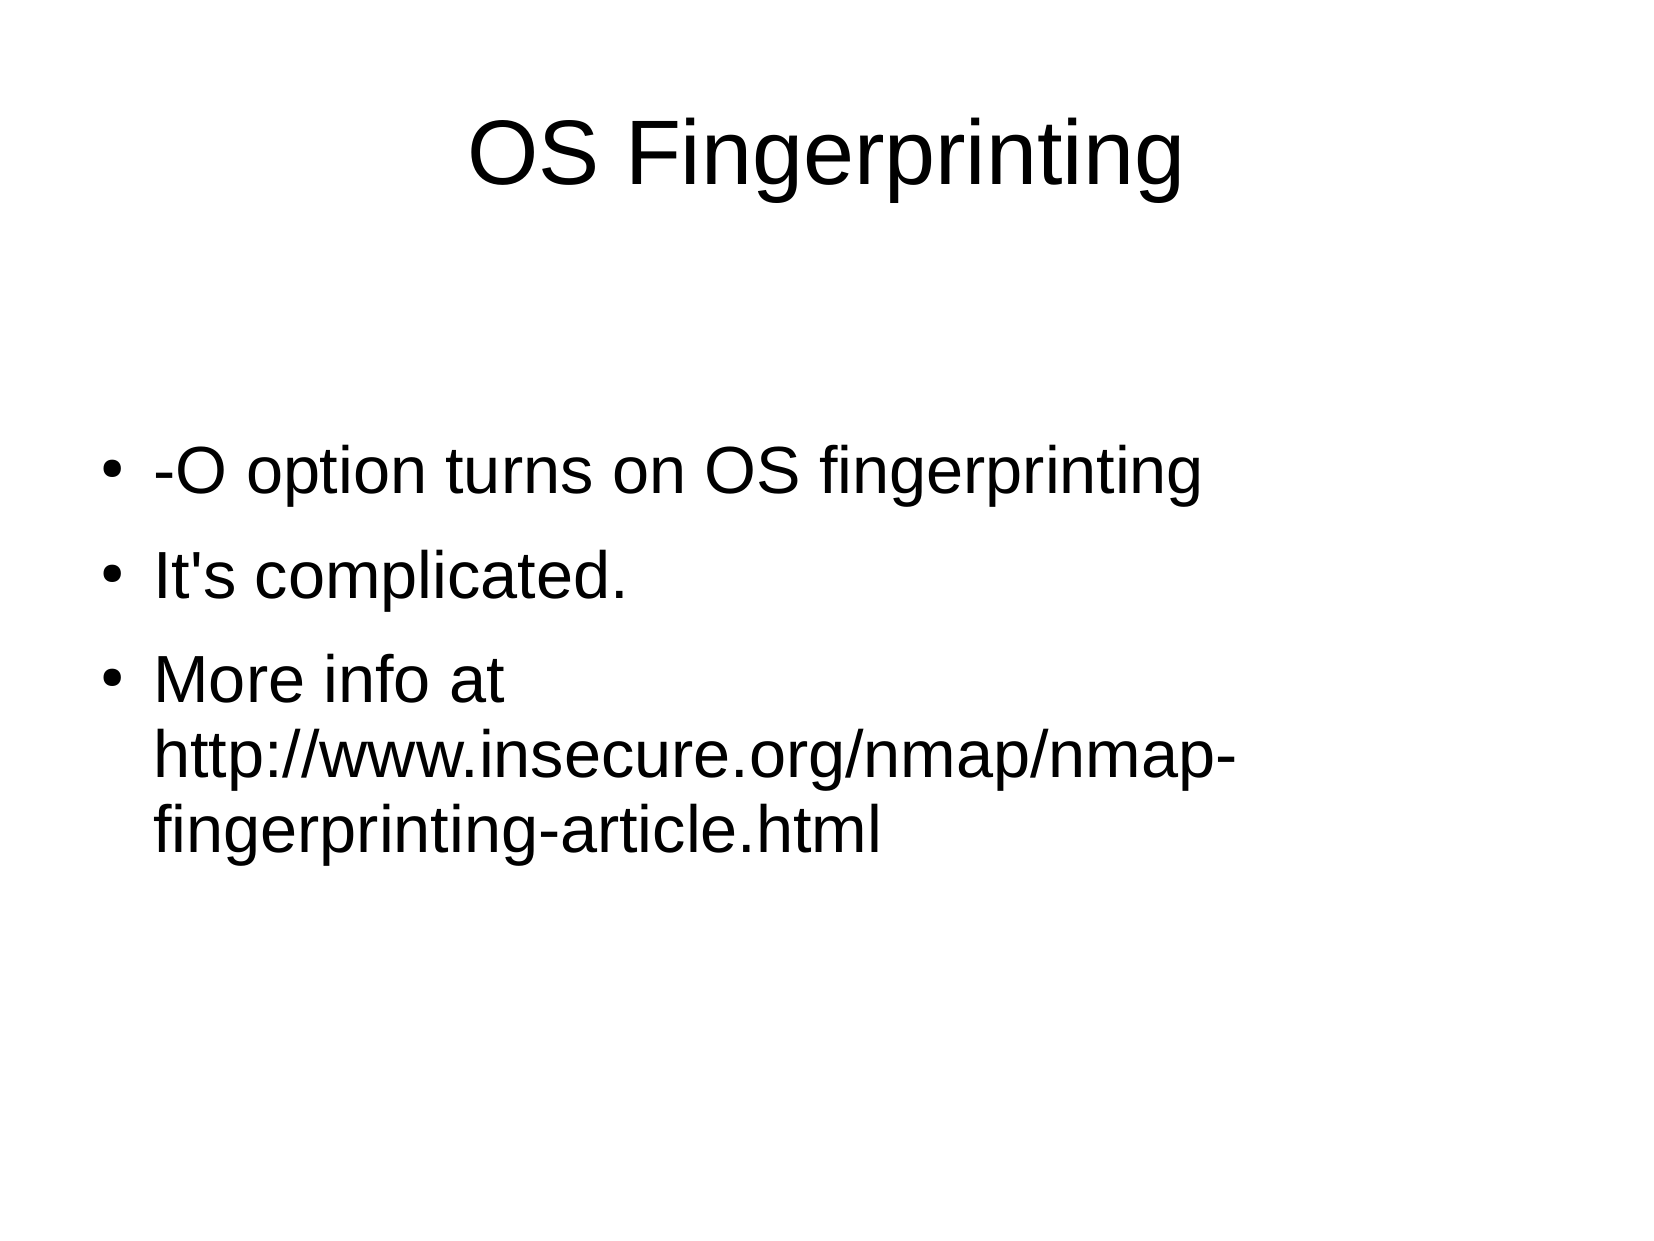

# OS Fingerprinting
-O option turns on OS fingerprinting
It's complicated.
More info at http://www.insecure.org/nmap/nmap-fingerprinting-article.html